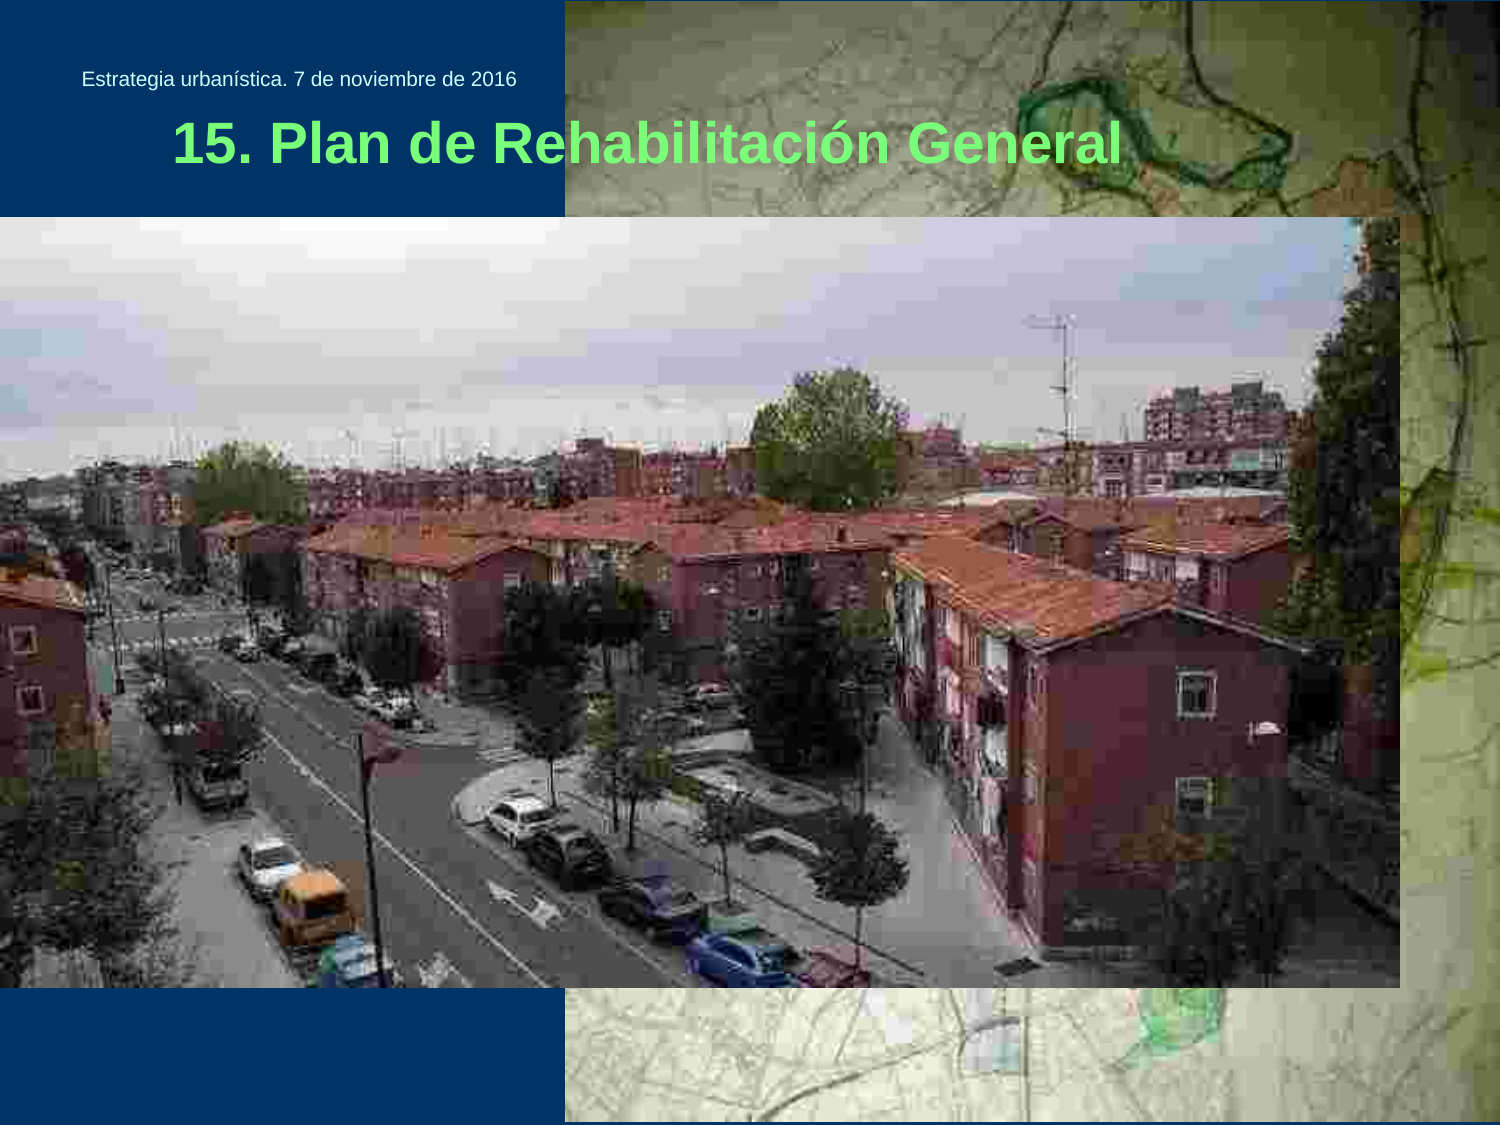

Estrategia urbanística. 7 de noviembre de 2016
15. Plan de Rehabilitación General